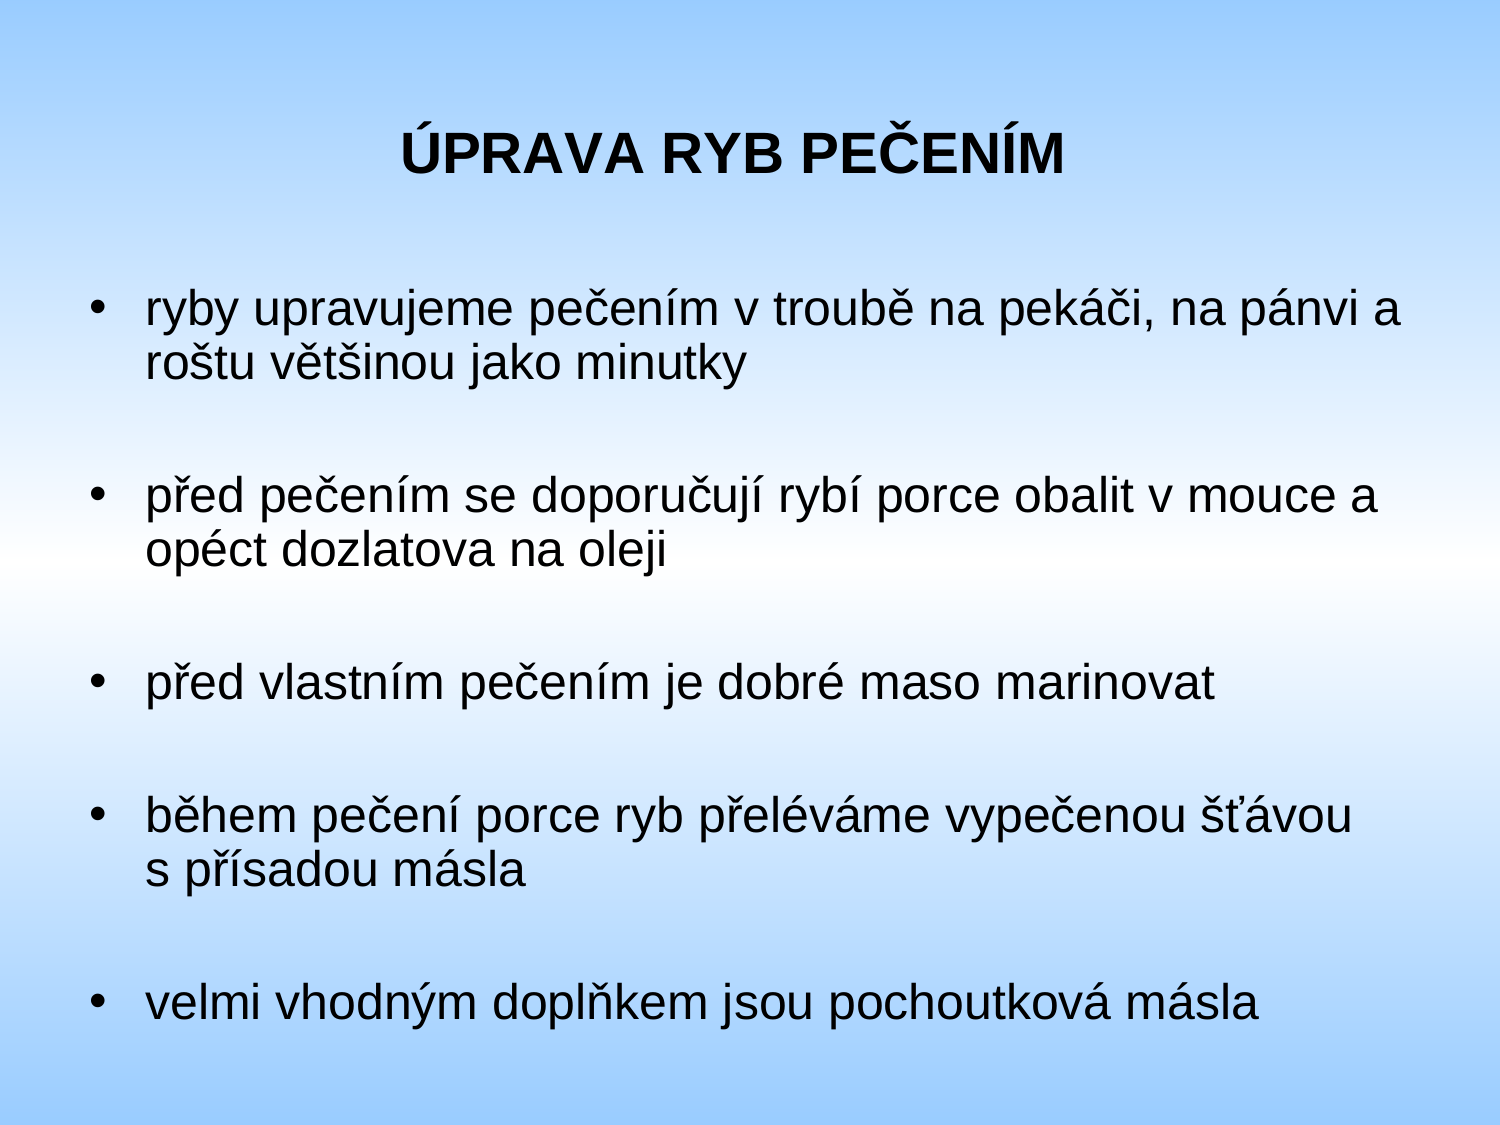

# ÚPRAVA RYB PEČENÍM
ryby upravujeme pečením v troubě na pekáči, na pánvi a roštu většinou jako minutky
před pečením se doporučují rybí porce obalit v mouce a opéct dozlatova na oleji
před vlastním pečením je dobré maso marinovat
během pečení porce ryb přeléváme vypečenou šťávou s přísadou másla
velmi vhodným doplňkem jsou pochoutková másla